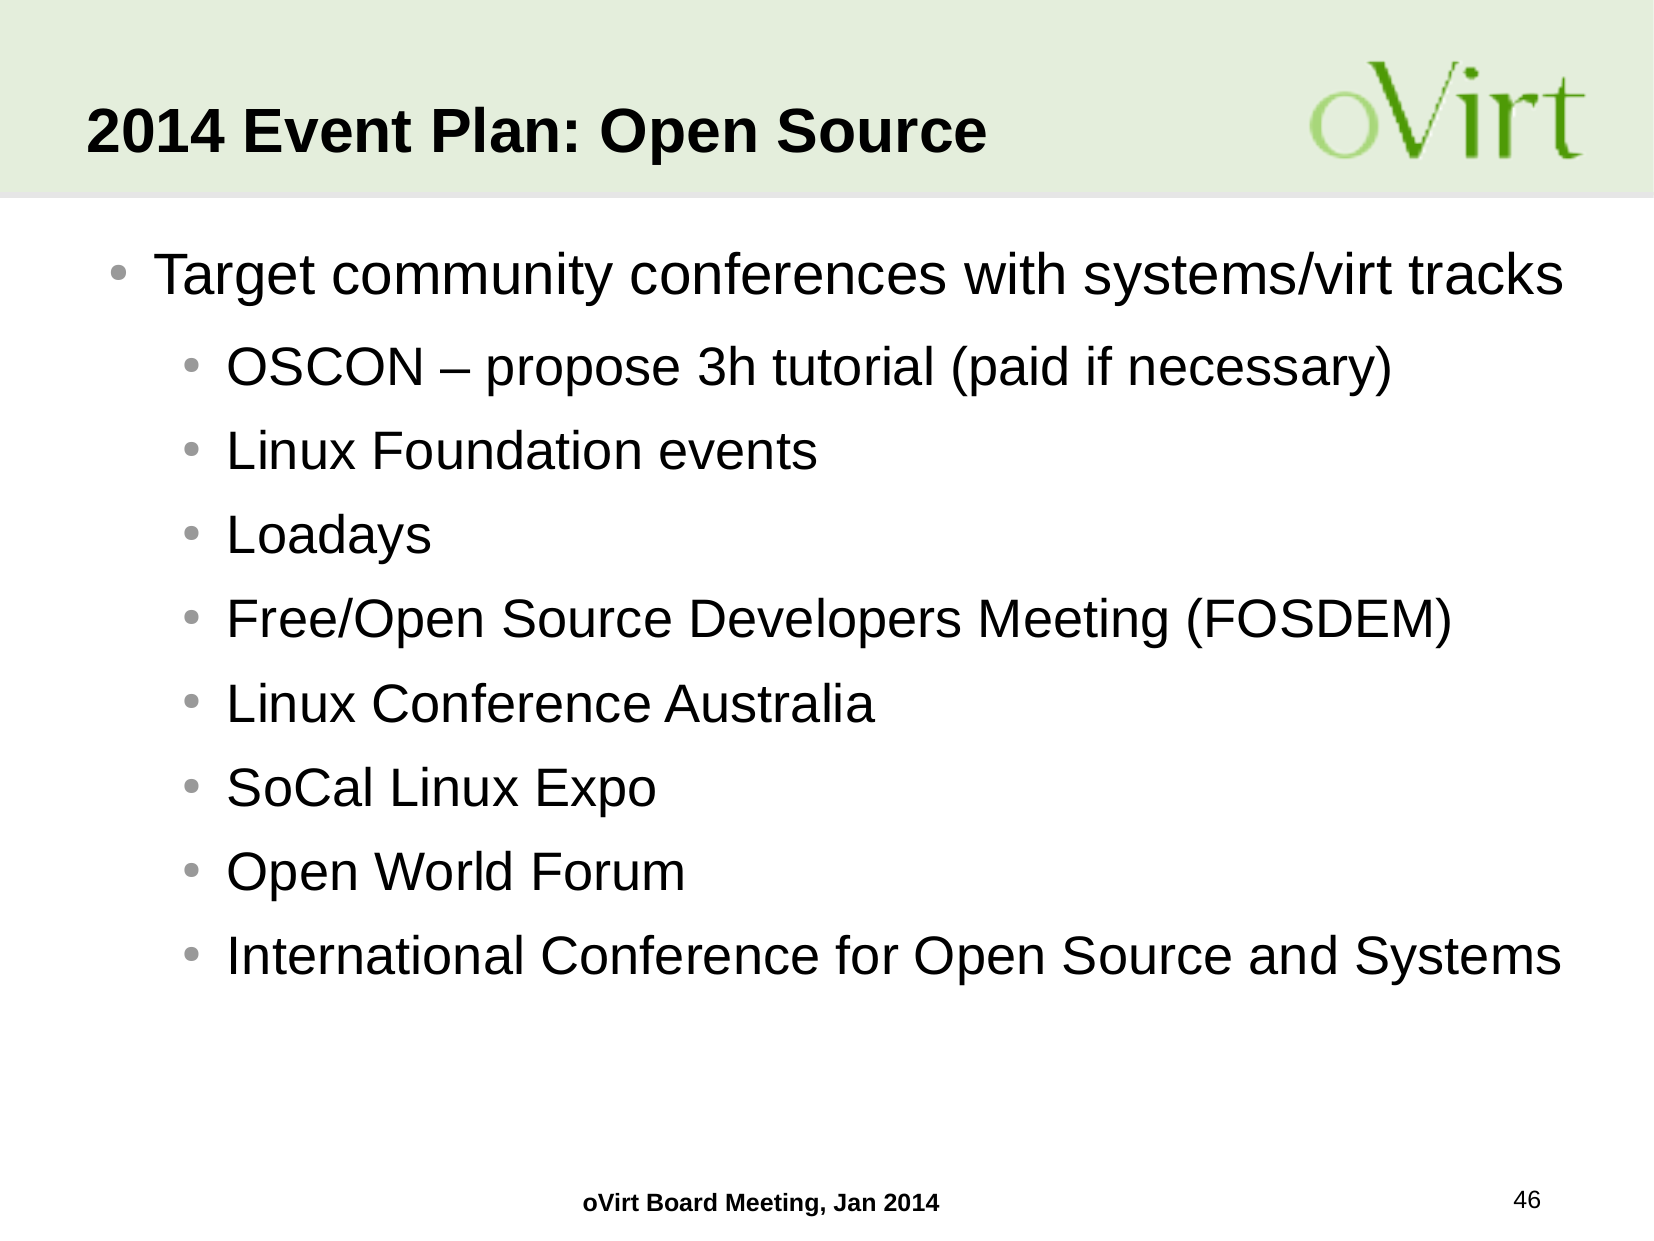

# 2014 Event Plan: Open Source
Target community conferences with systems/virt tracks
OSCON – propose 3h tutorial (paid if necessary)
Linux Foundation events
Loadays
Free/Open Source Developers Meeting (FOSDEM)
Linux Conference Australia
SoCal Linux Expo
Open World Forum
International Conference for Open Source and Systems